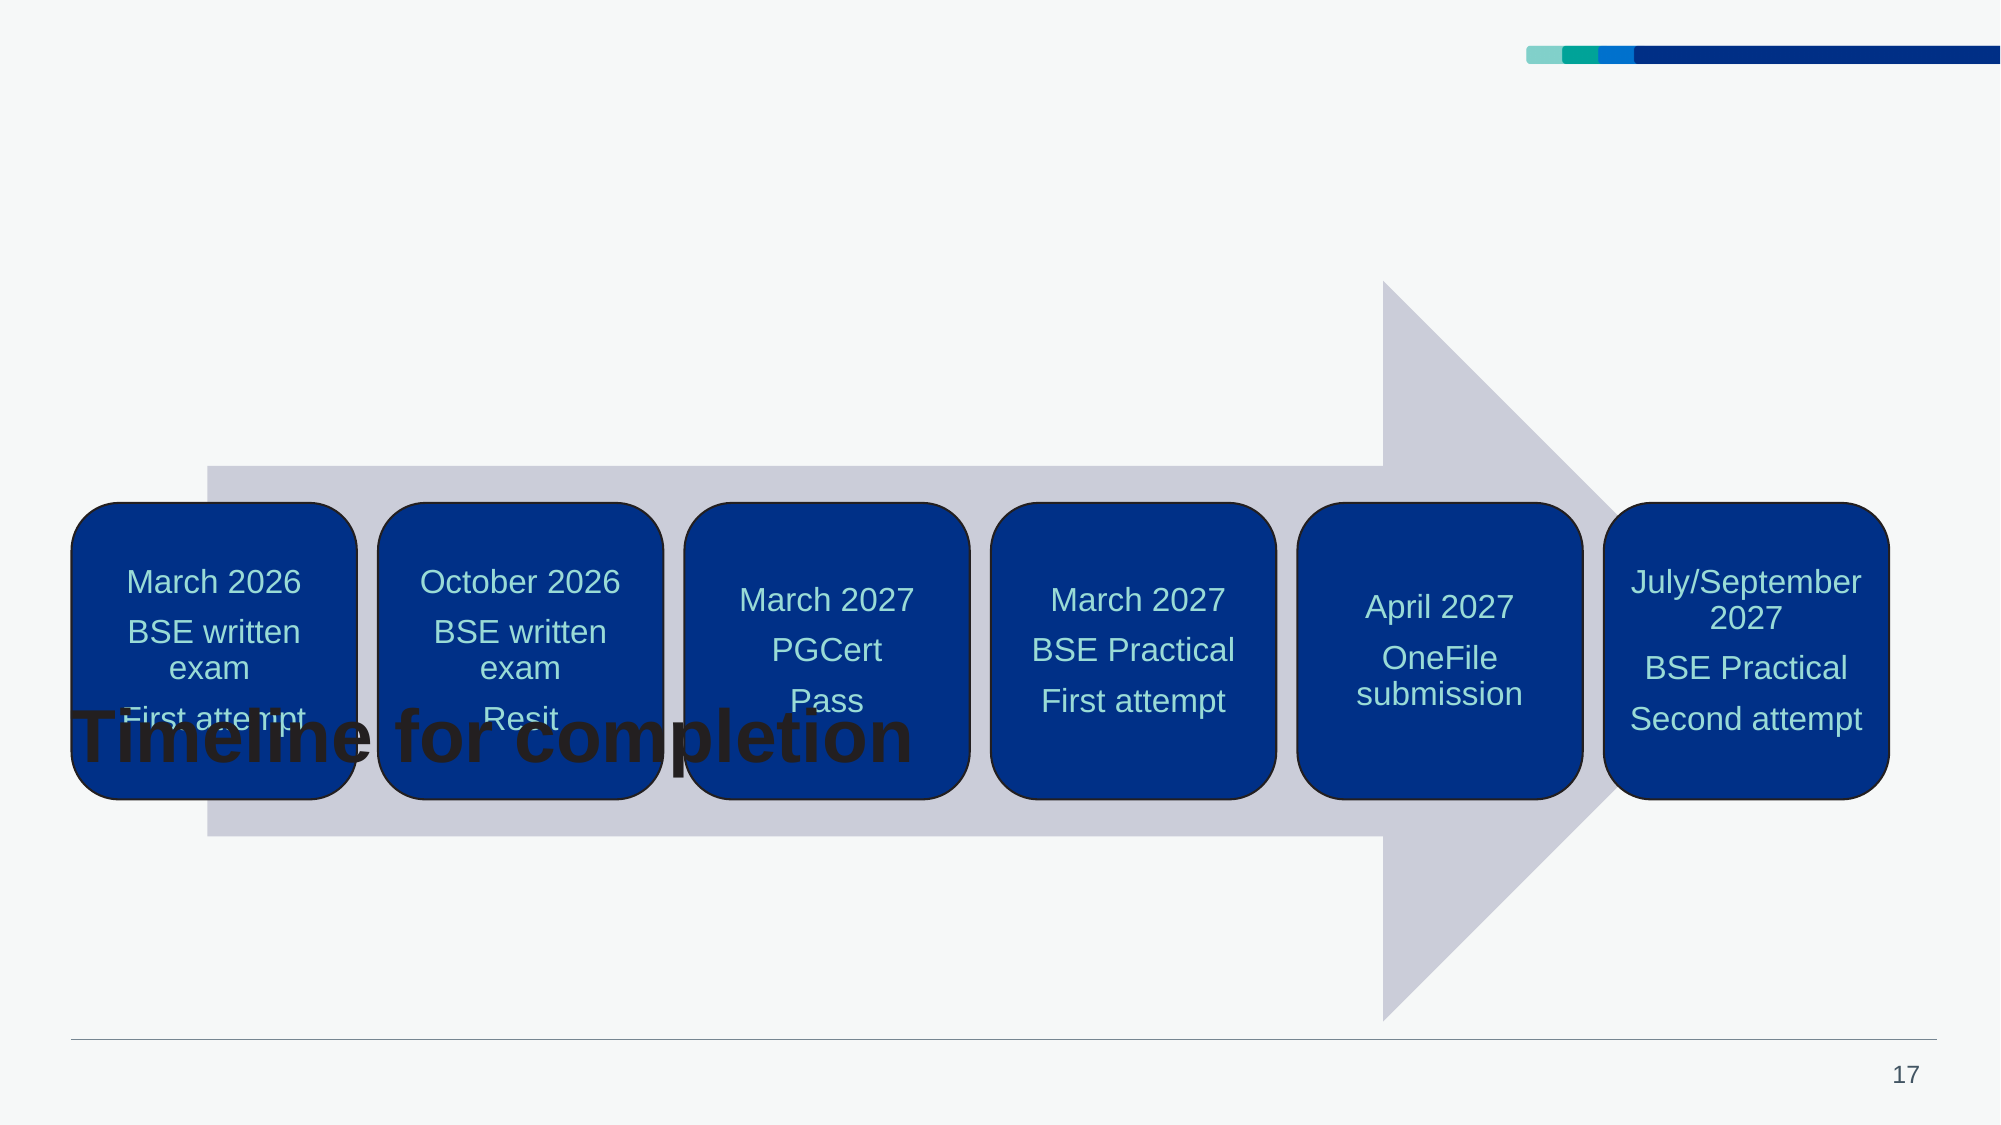

March 2026
BSE written exam
First attempt
October 2026
BSE written exam
Resit
March 2027
PGCert
Pass
 March 2027
BSE Practical
First attempt
April 2027
OneFile submission
July/September 2027
BSE Practical
Second attempt
# Timeline for completion